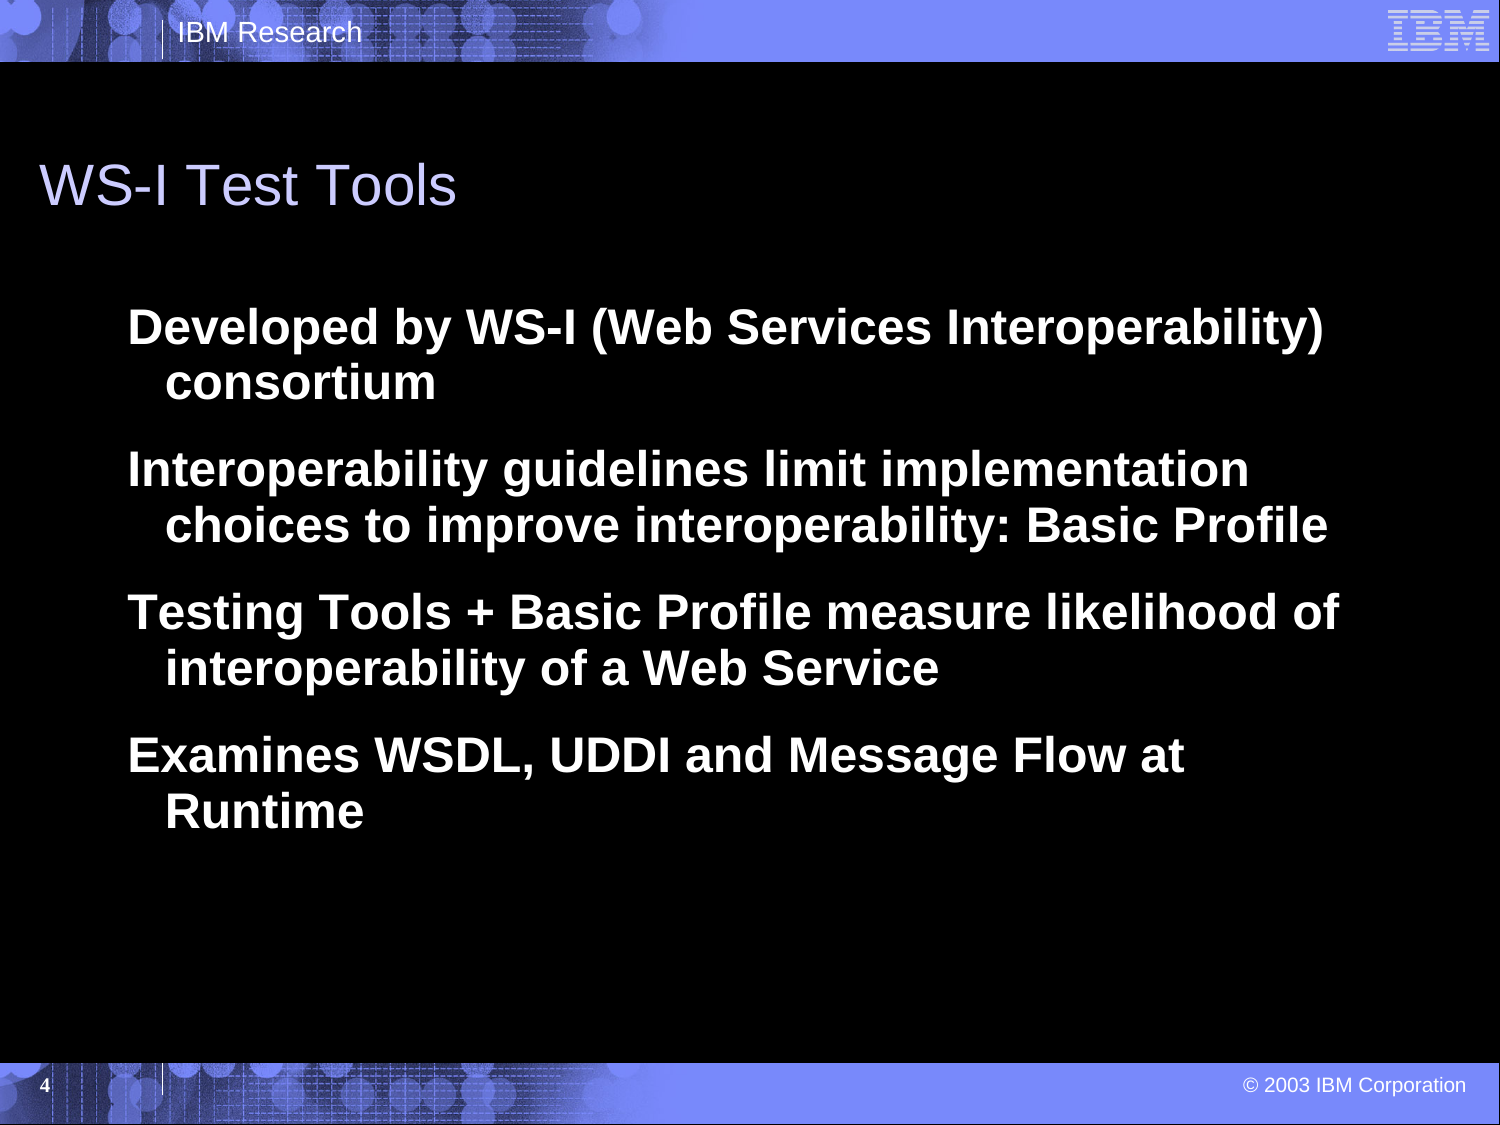

# WS-I Test Tools
Developed by WS-I (Web Services Interoperability) consortium
Interoperability guidelines limit implementation choices to improve interoperability: Basic Profile
Testing Tools + Basic Profile measure likelihood of interoperability of a Web Service
Examines WSDL, UDDI and Message Flow at Runtime
4